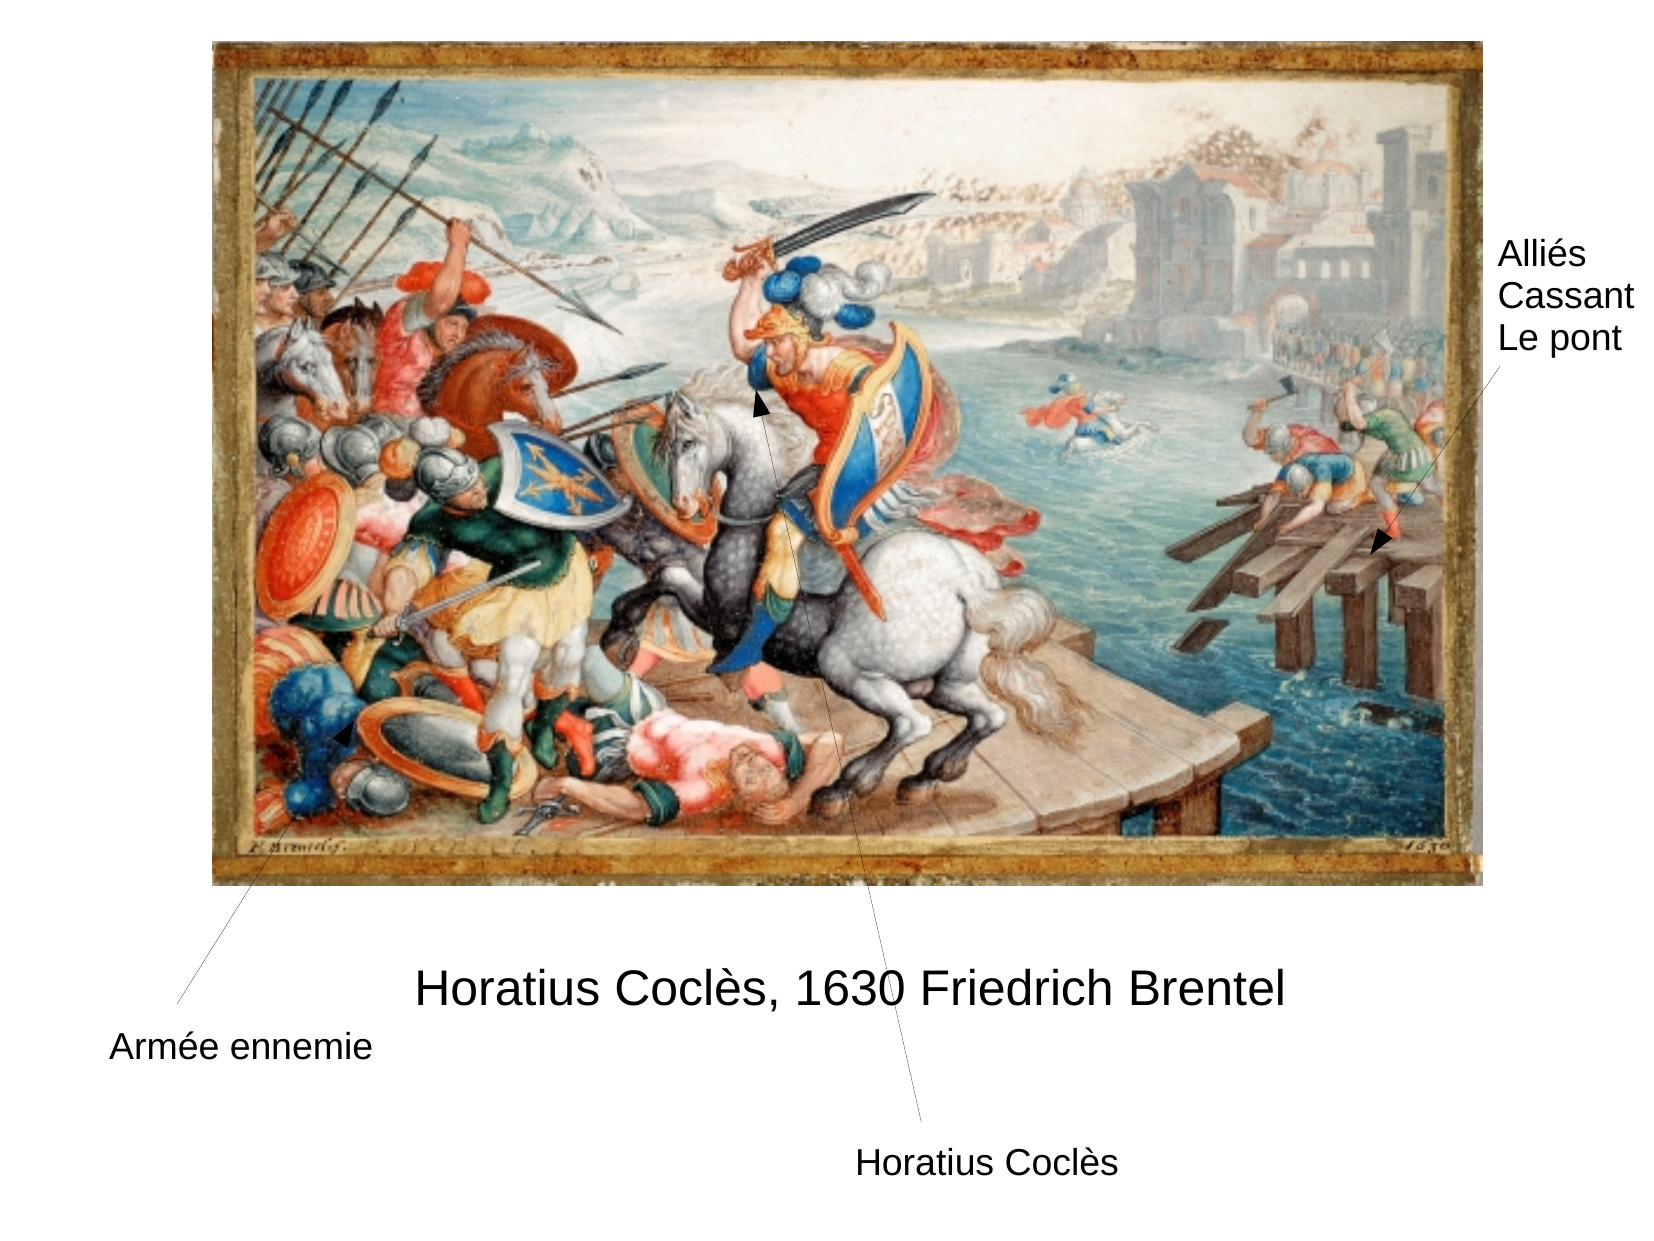

Alliés
Cassant
Le pont
# Horatius Coclès, 1630 Friedrich Brentel
Armée ennemie
Horatius Coclès